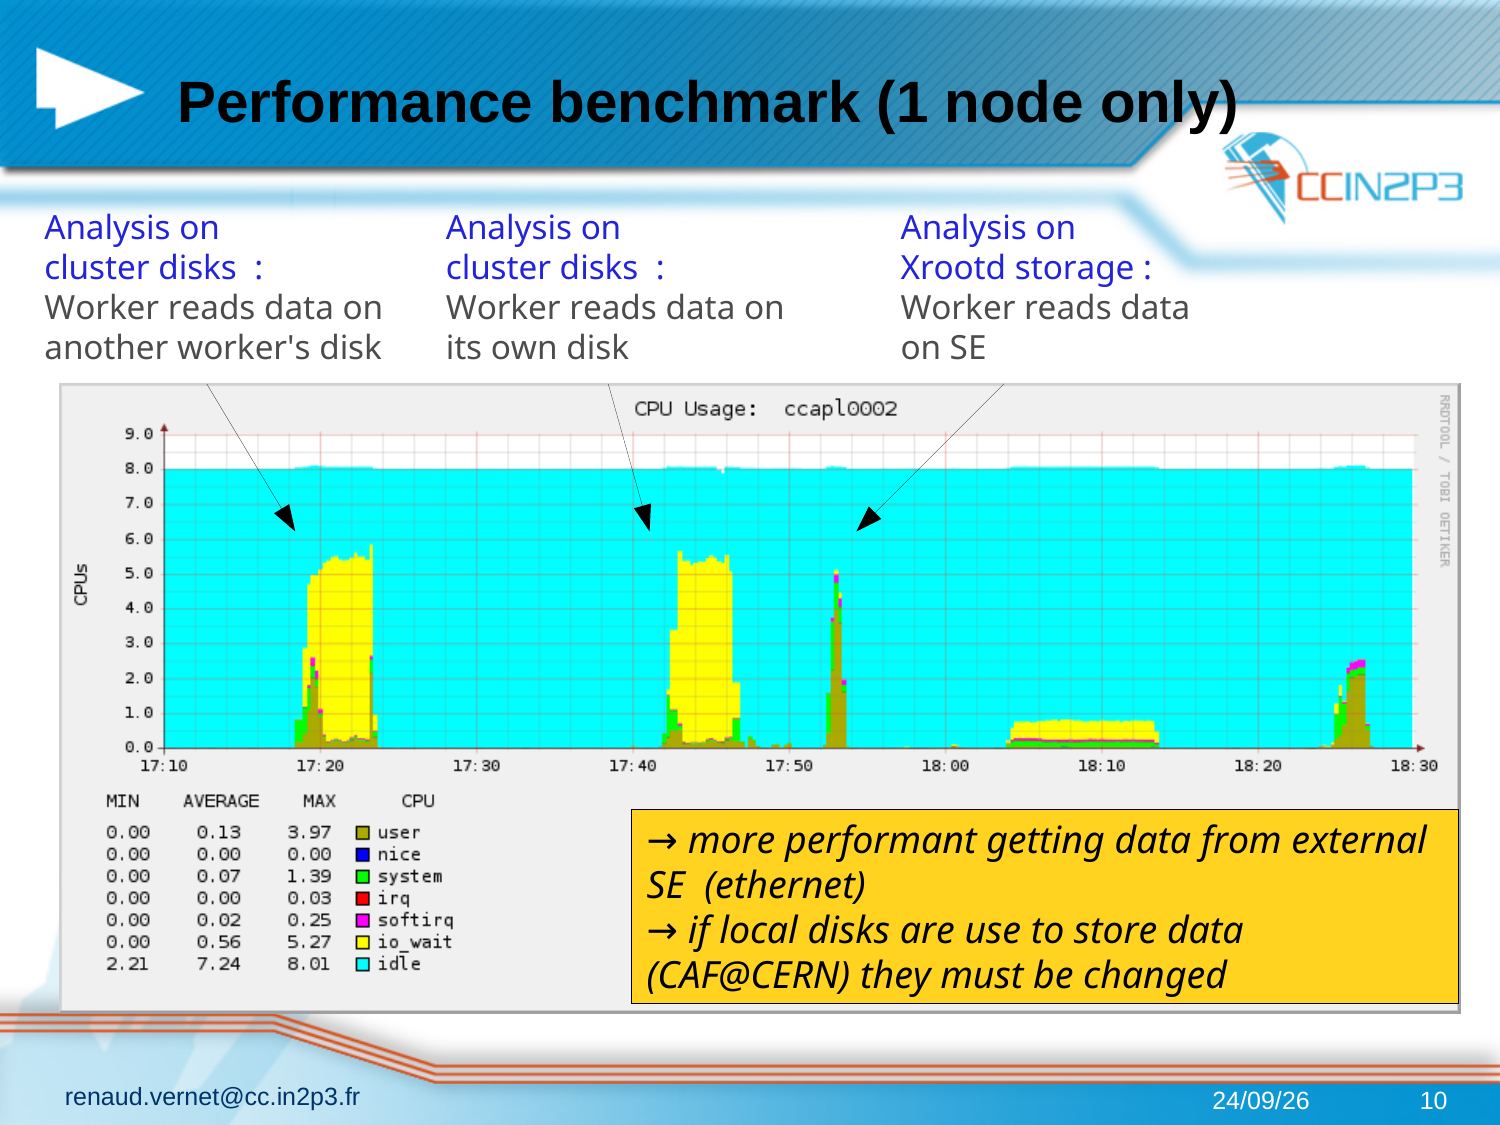

# Performance benchmark (1 node only)
Analysis on
cluster disks :
Worker reads data on another worker's disk
Analysis on
cluster disks :
Worker reads data on its own disk
Analysis on
Xrootd storage :
Worker reads data on SE
→ more performant getting data from external SE (ethernet)
→ if local disks are use to store data (CAF@CERN) they must be changed
R. Vernet
10